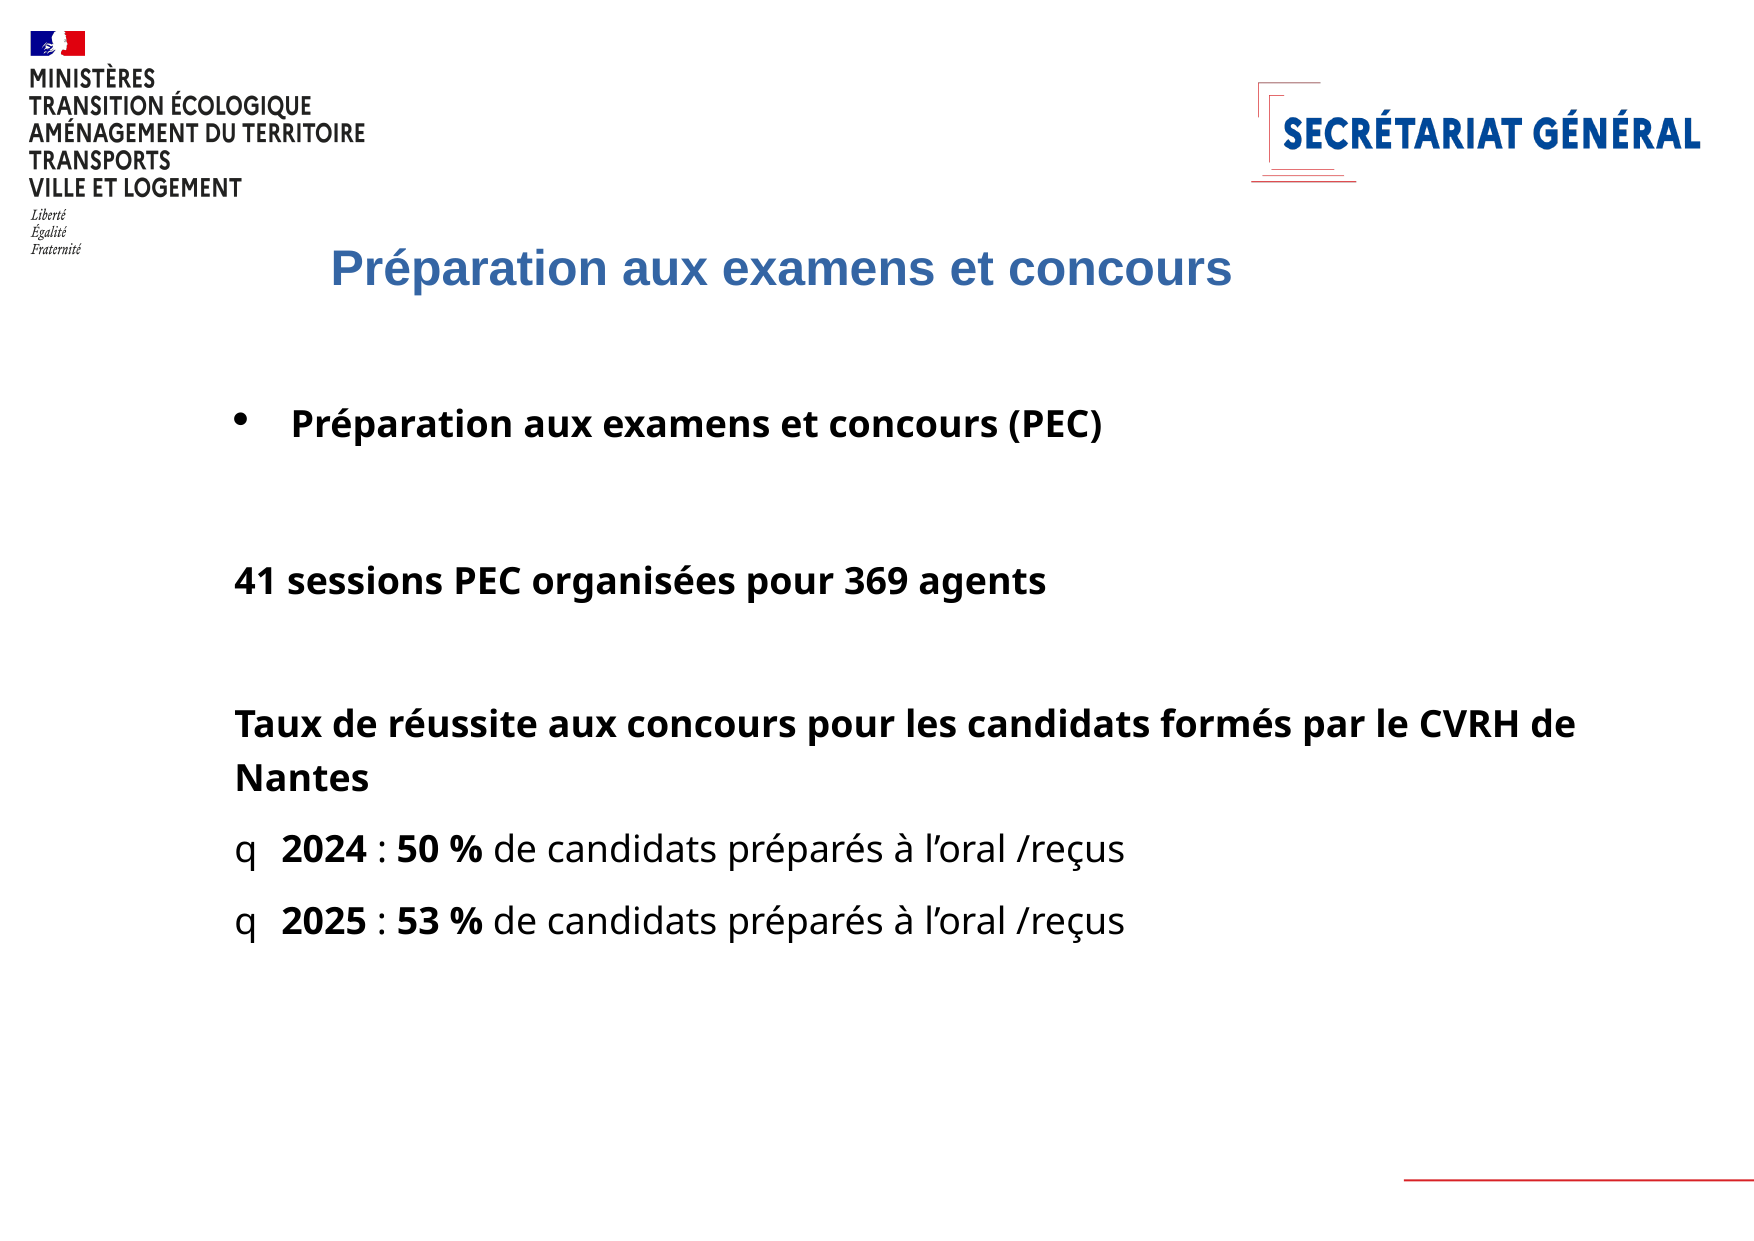

Préparation aux examens et concours
Préparation aux examens et concours (PEC)
41 sessions PEC organisées pour 369 agents
Taux de réussite aux concours pour les candidats formés par le CVRH de Nantes
2024 : 50 % de candidats préparés à l’oral /reçus
2025 : 53 % de candidats préparés à l’oral /reçus